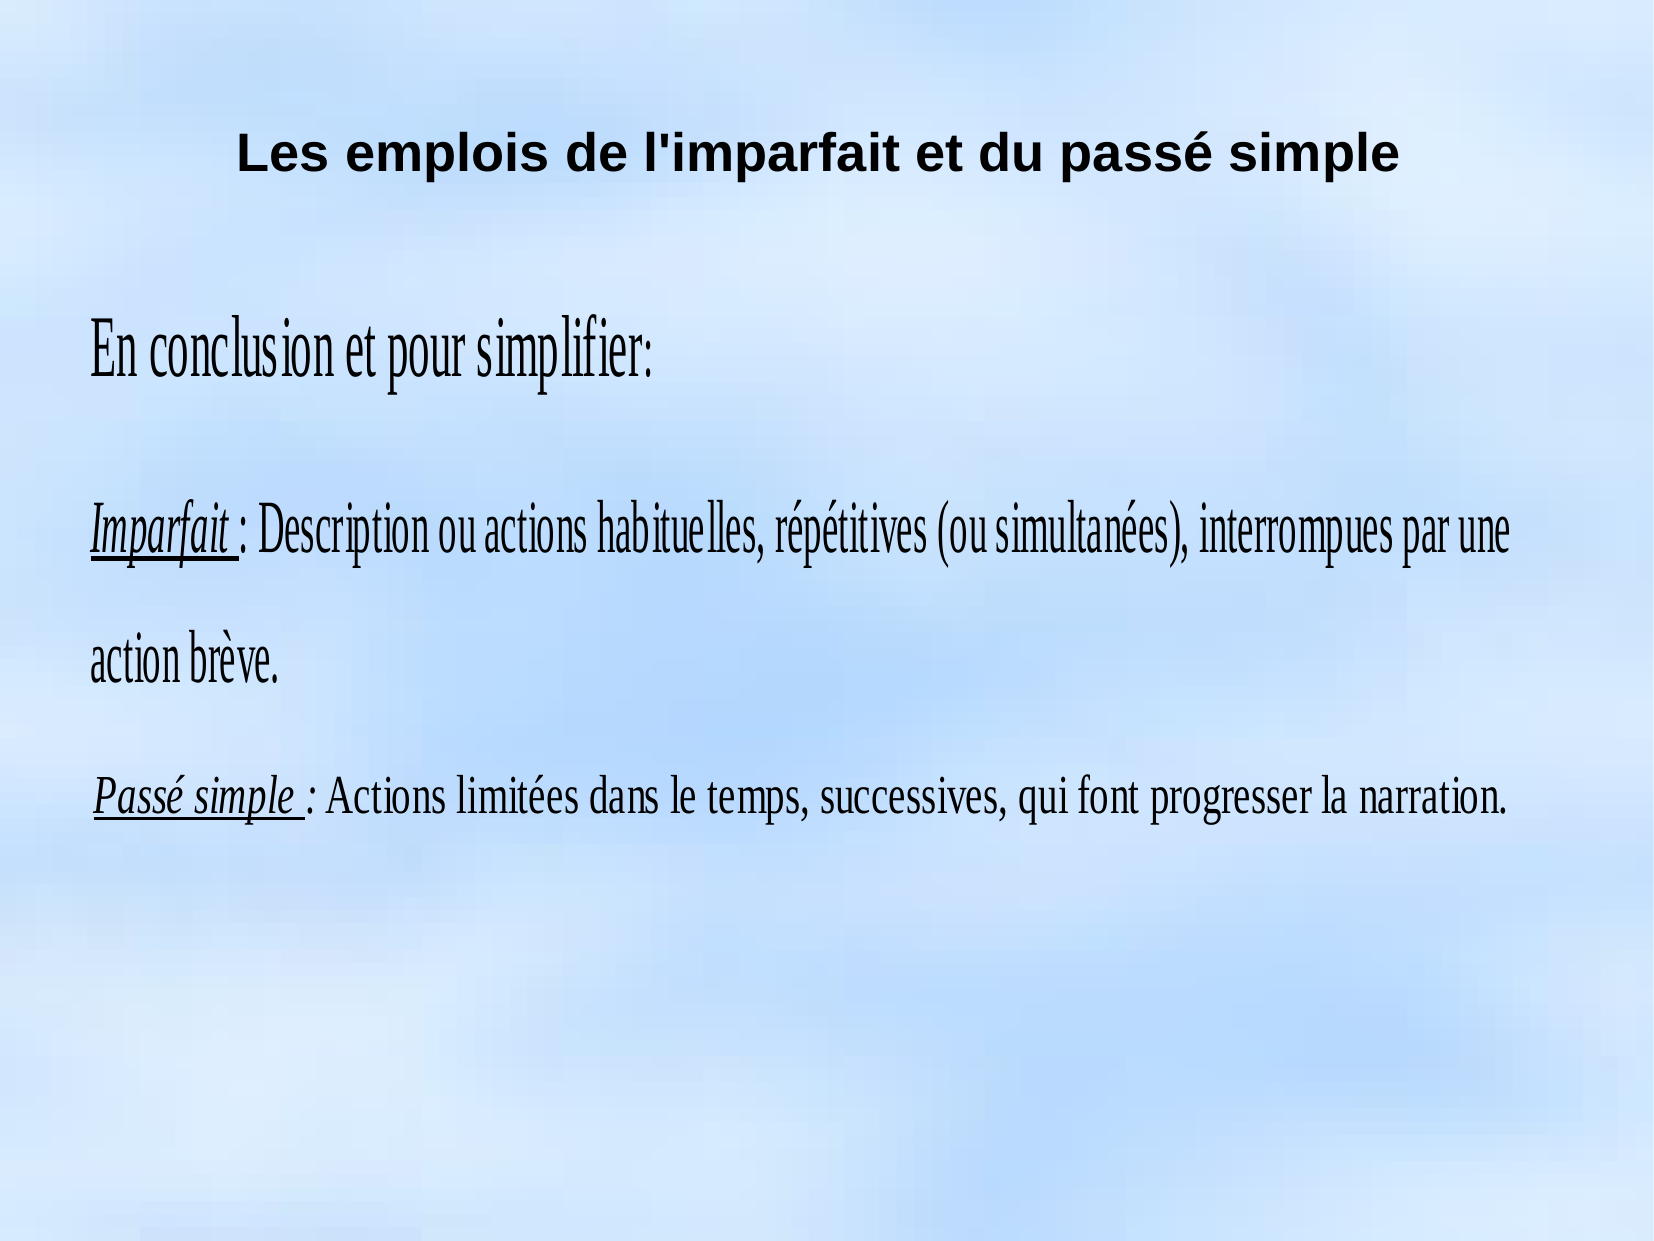

# Les emplois de l'imparfait et du passé simple